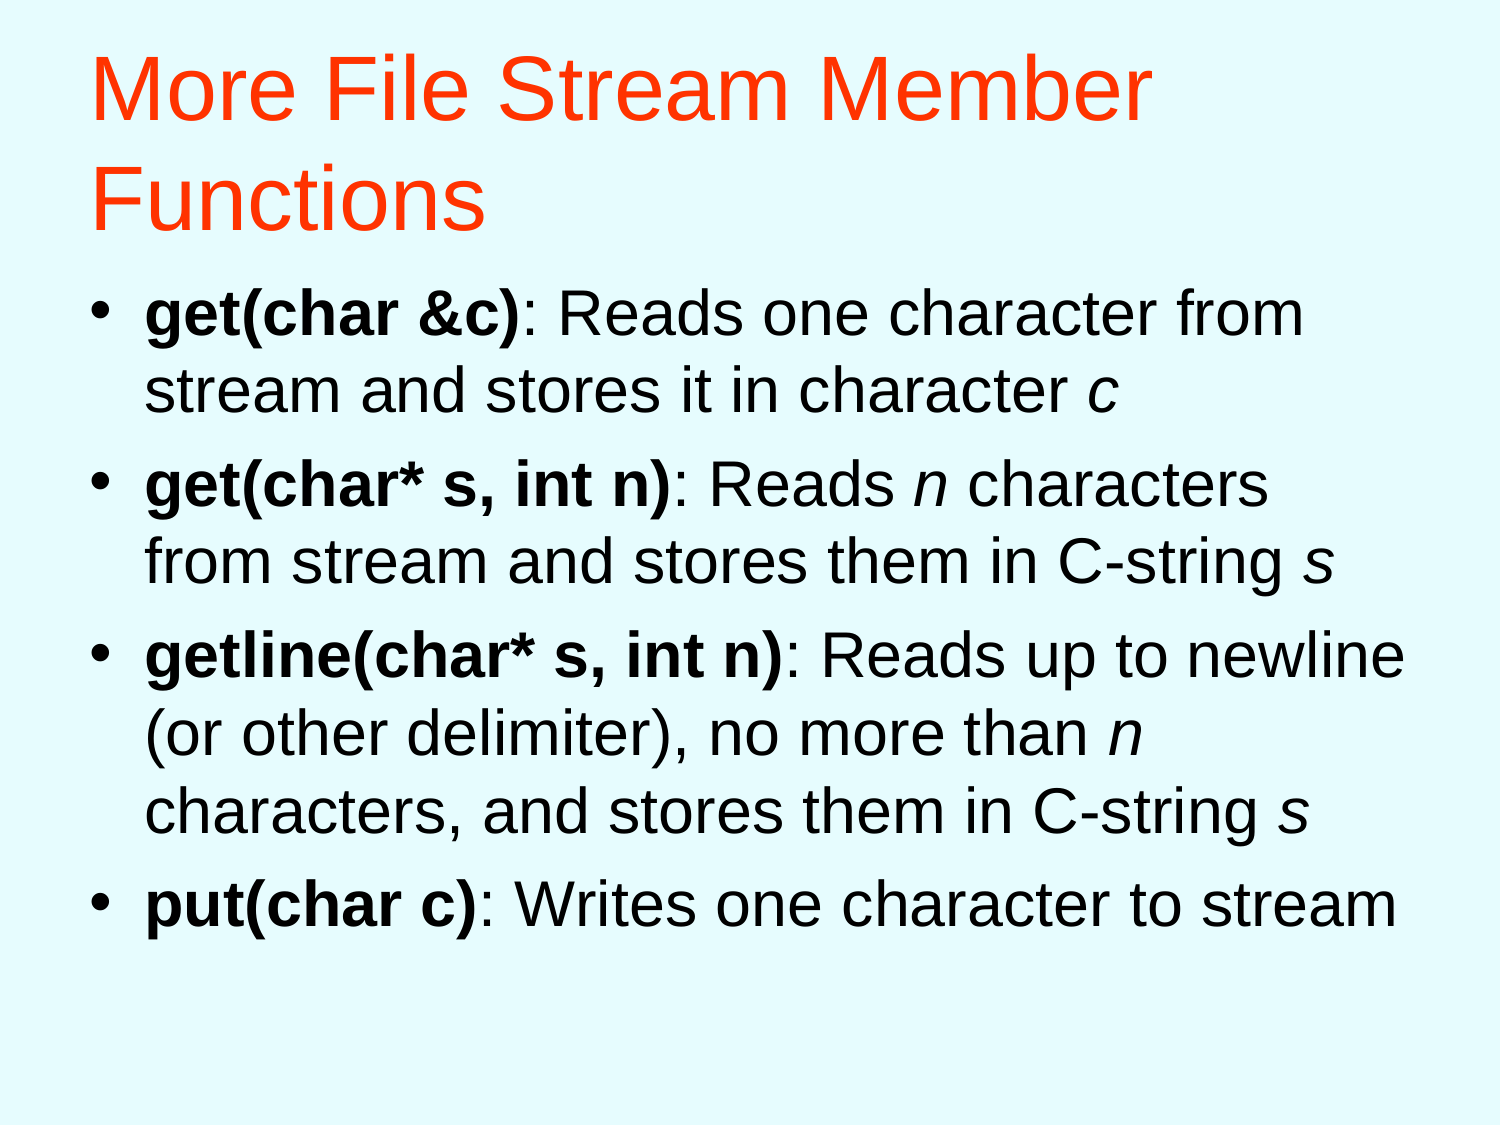

# More File Stream Member Functions
get(char &c): Reads one character from stream and stores it in character c
get(char* s, int n): Reads n characters from stream and stores them in C-string s
getline(char* s, int n): Reads up to newline (or other delimiter), no more than n characters, and stores them in C-string s
put(char c): Writes one character to stream